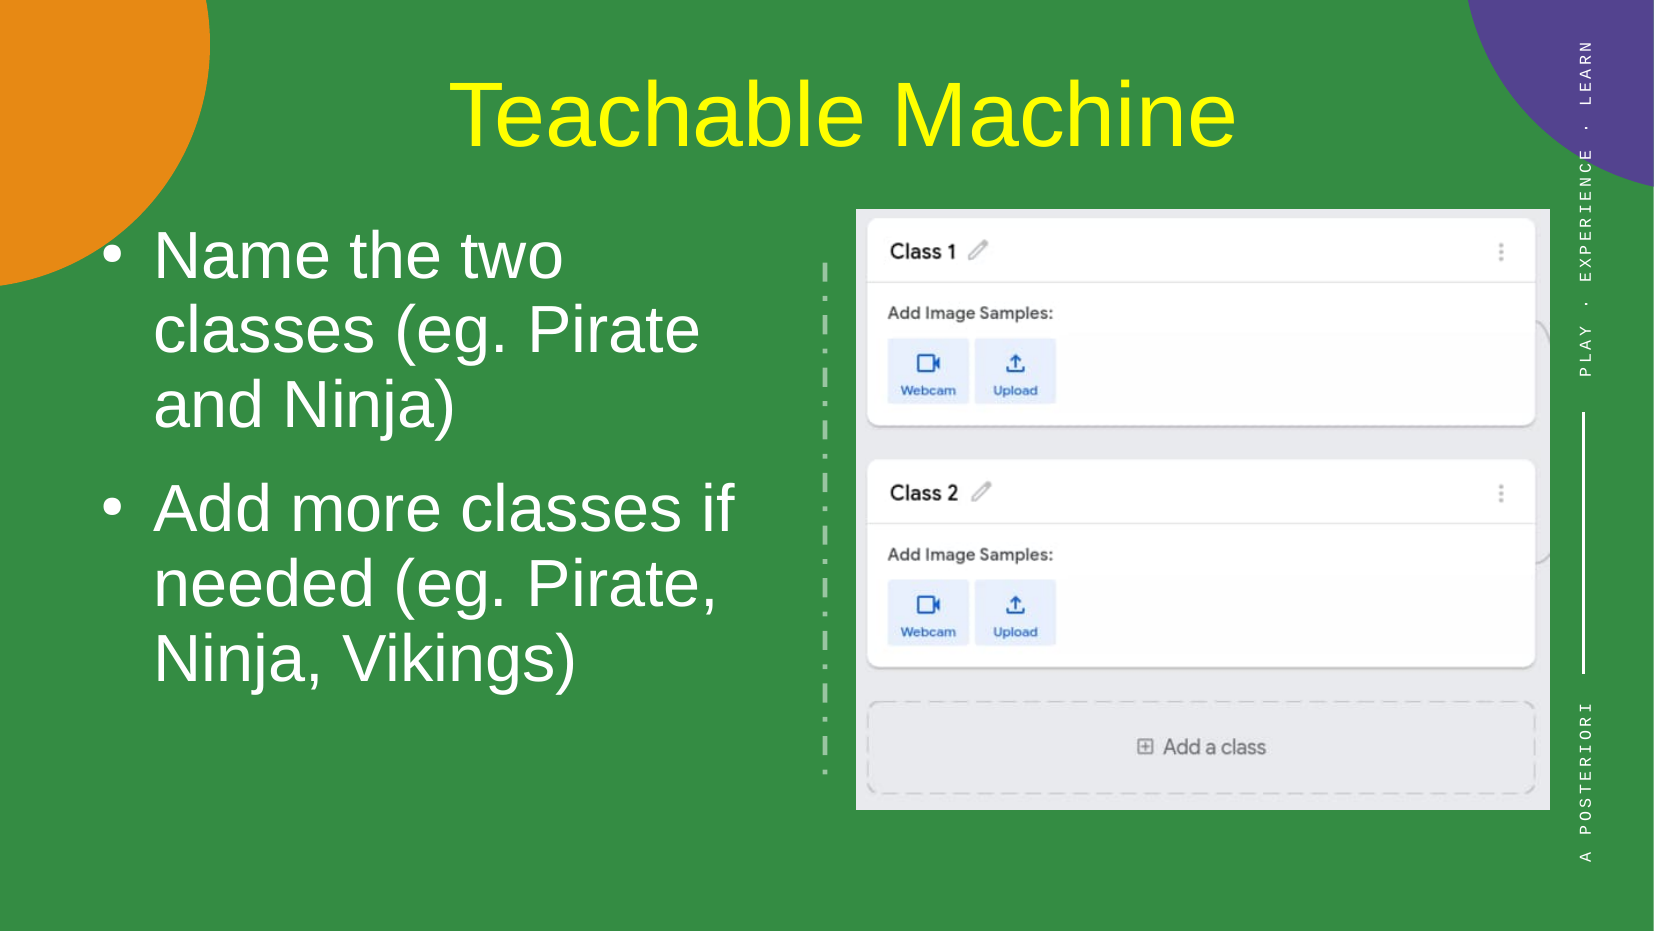

# Teachable Machine
Name the two classes (eg. Pirate and Ninja)
Add more classes if needed (eg. Pirate, Ninja, Vikings)